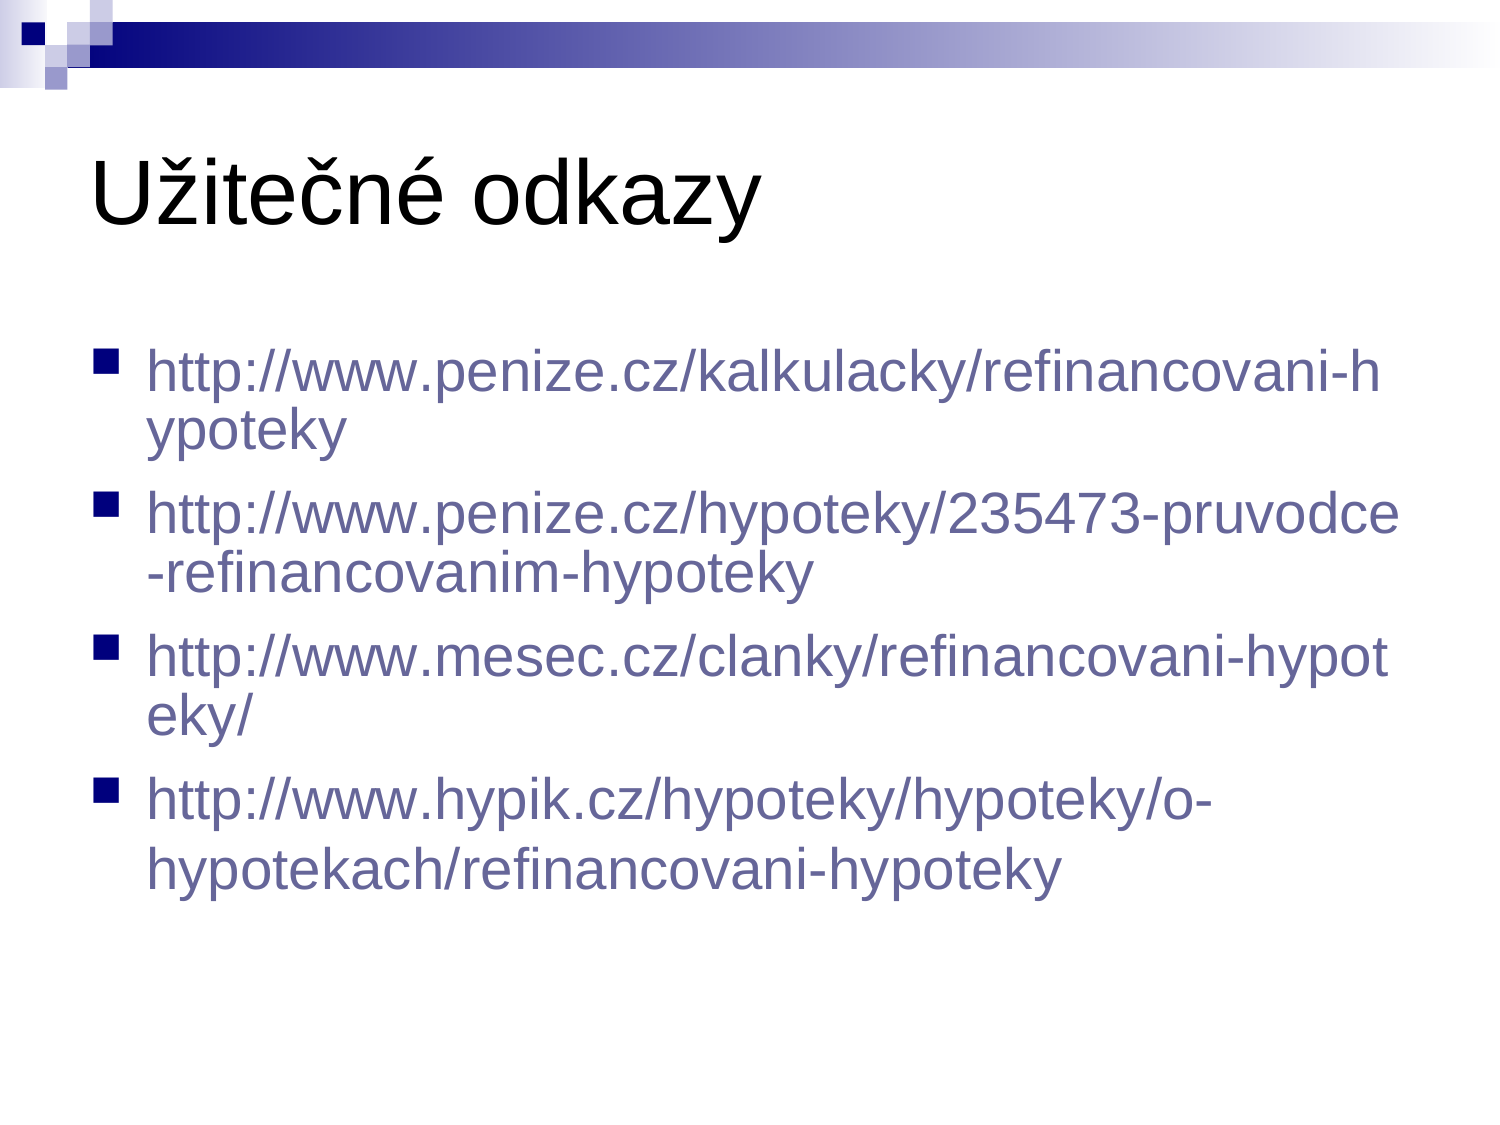

# Užitečné odkazy
http://www.penize.cz/kalkulacky/refinancovani-hypoteky
http://www.penize.cz/hypoteky/235473-pruvodce-refinancovanim-hypoteky
http://www.mesec.cz/clanky/refinancovani-hypoteky/
http://www.hypik.cz/hypoteky/hypoteky/o-hypotekach/refinancovani-hypoteky